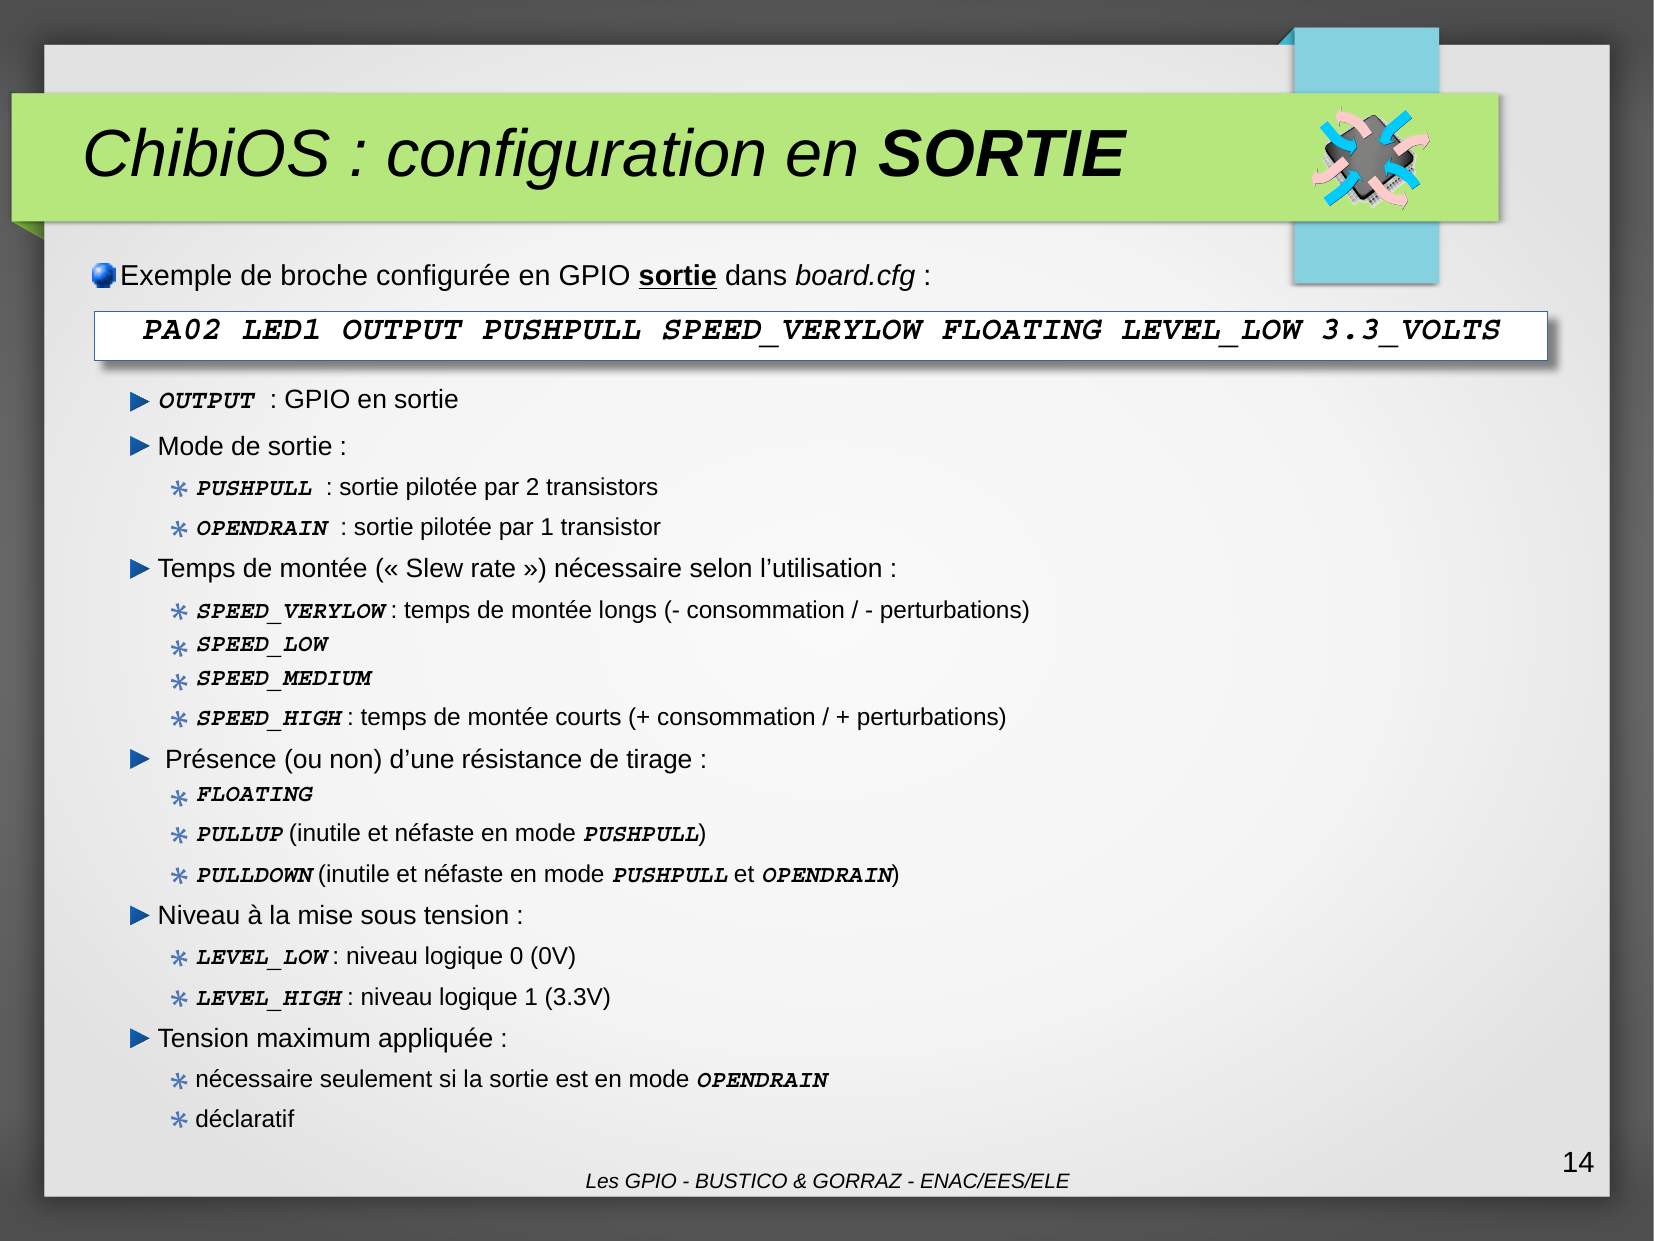

# ChibiOS : configuration en SORTIE
Exemple de broche configurée en GPIO sortie dans board.cfg :
OUTPUT : GPIO en sortie
Mode de sortie :
PUSHPULL : sortie pilotée par 2 transistors
OPENDRAIN : sortie pilotée par 1 transistor
Temps de montée (« Slew rate ») nécessaire selon l’utilisation :
SPEED_VERYLOW : temps de montée longs (- consommation / - perturbations)
SPEED_LOW
SPEED_MEDIUM
SPEED_HIGH : temps de montée courts (+ consommation / + perturbations)
 Présence (ou non) d’une résistance de tirage :
FLOATING
PULLUP (inutile et néfaste en mode PUSHPULL)
PULLDOWN (inutile et néfaste en mode PUSHPULL et OPENDRAIN)
Niveau à la mise sous tension :
LEVEL_LOW : niveau logique 0 (0V)
LEVEL_HIGH : niveau logique 1 (3.3V)
Tension maximum appliquée :
nécessaire seulement si la sortie est en mode OPENDRAIN
déclaratif
PA02 LED1 OUTPUT PUSHPULL SPEED_VERYLOW FLOATING LEVEL_LOW 3.3_VOLTS
14
Les GPIO - BUSTICO & GORRAZ - ENAC/EES/ELE